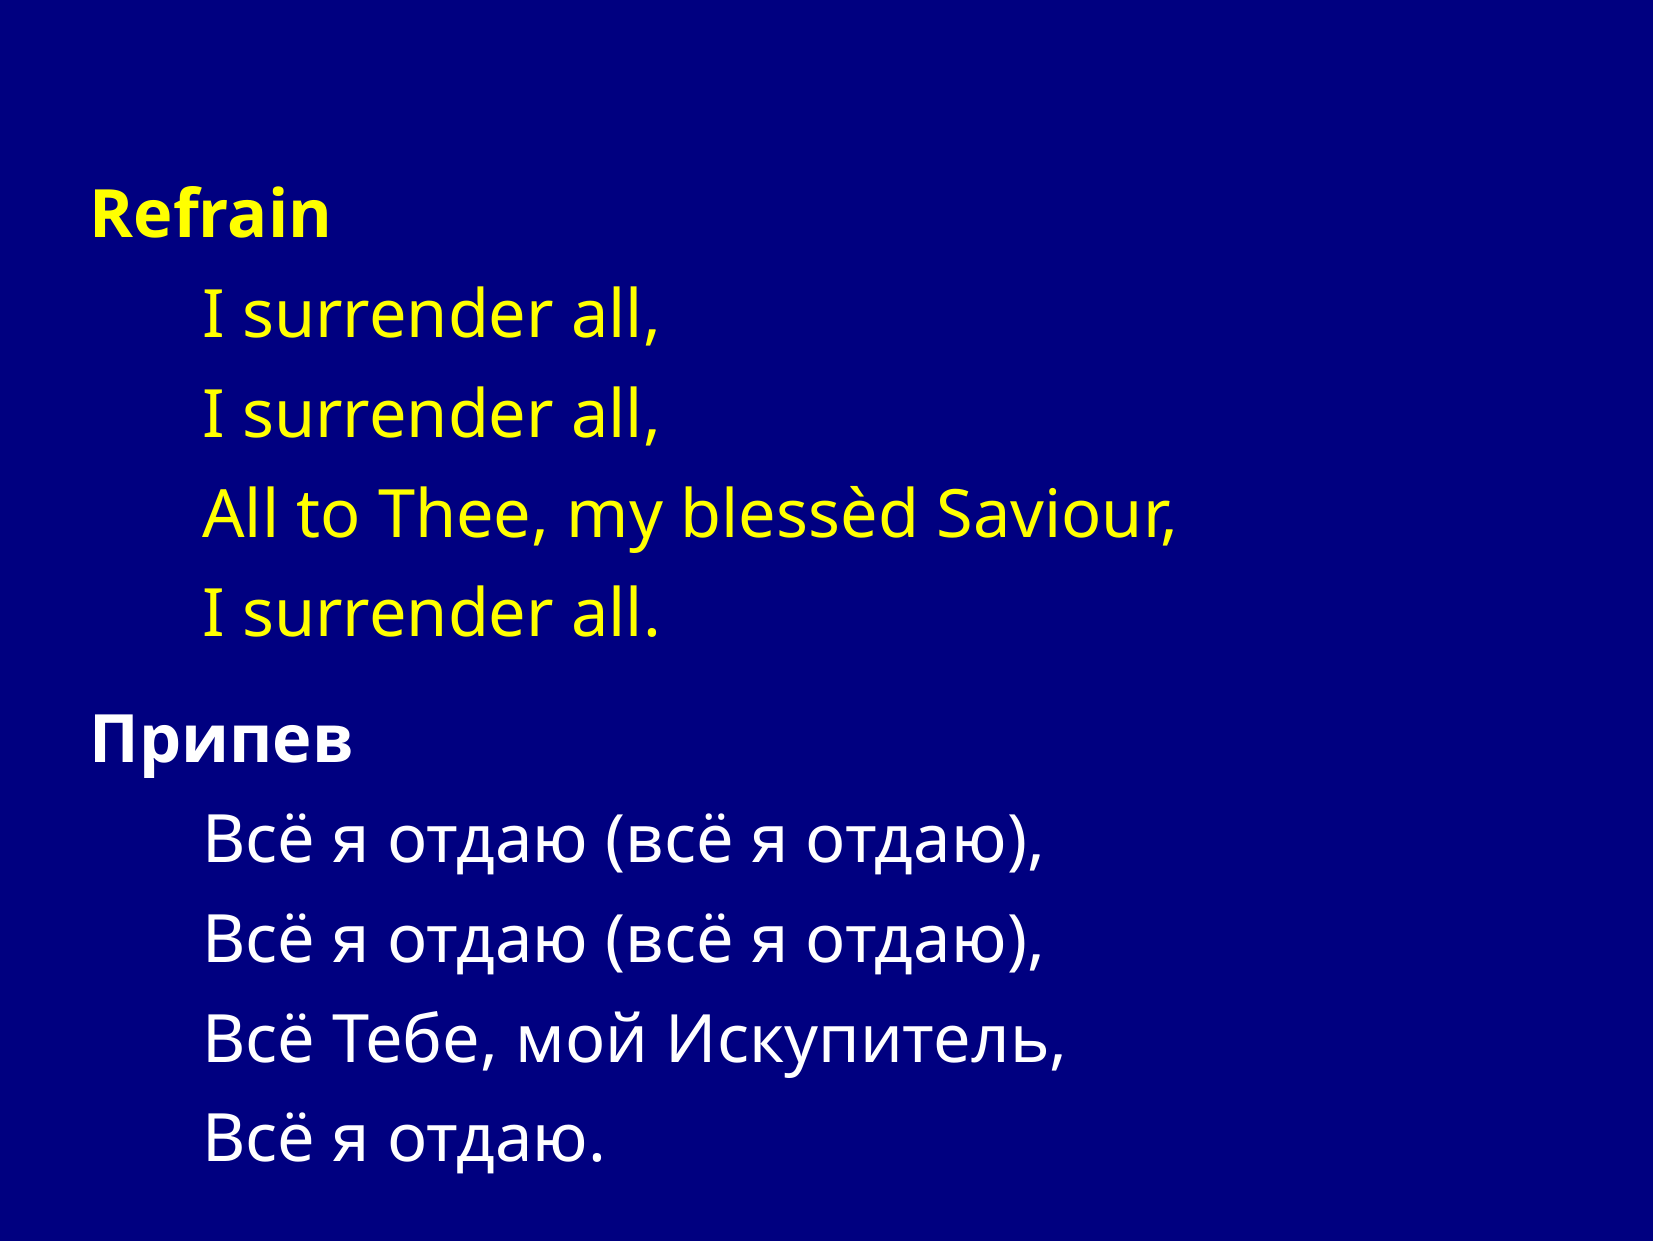

Refrain
	I surrender all,
	I surrender all,
	All to Thee, my blessèd Saviour,
	I surrender all.
Припев
	Всё я отдаю (всё я отдаю),
	Всё я отдаю (всё я отдаю),
	Всё Тебе, мой Искупитель,
	Всё я отдаю.